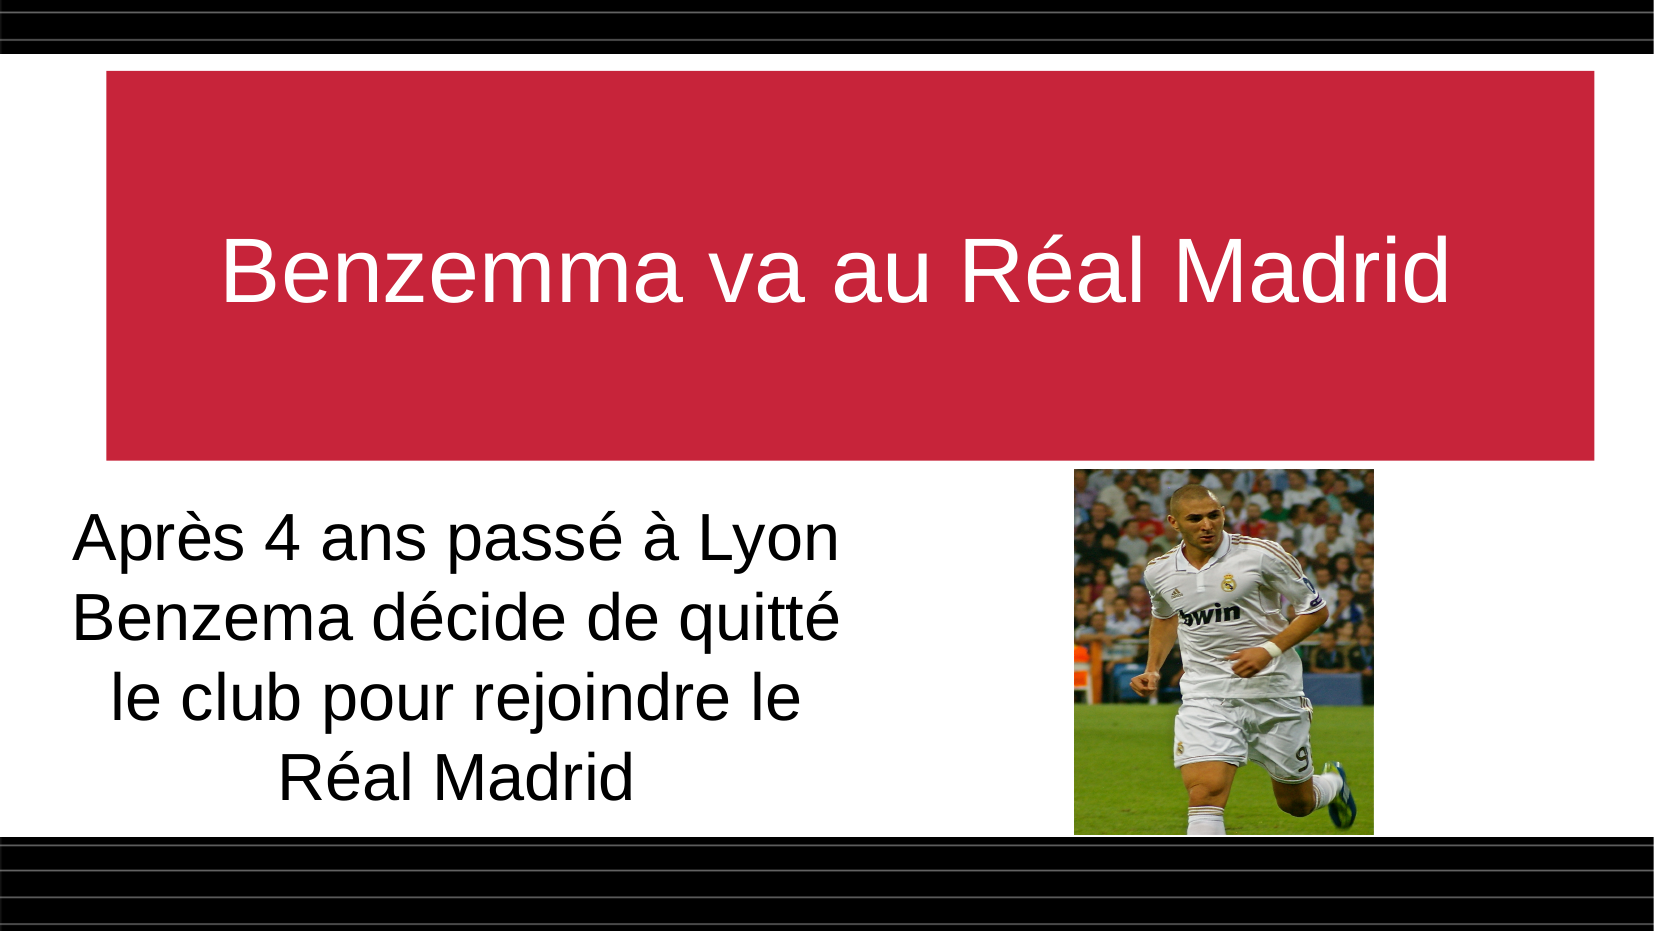

# Benzemma va au Réal Madrid
Après 4 ans passé à Lyon Benzema décide de quitté le club pour rejoindre le Réal Madrid